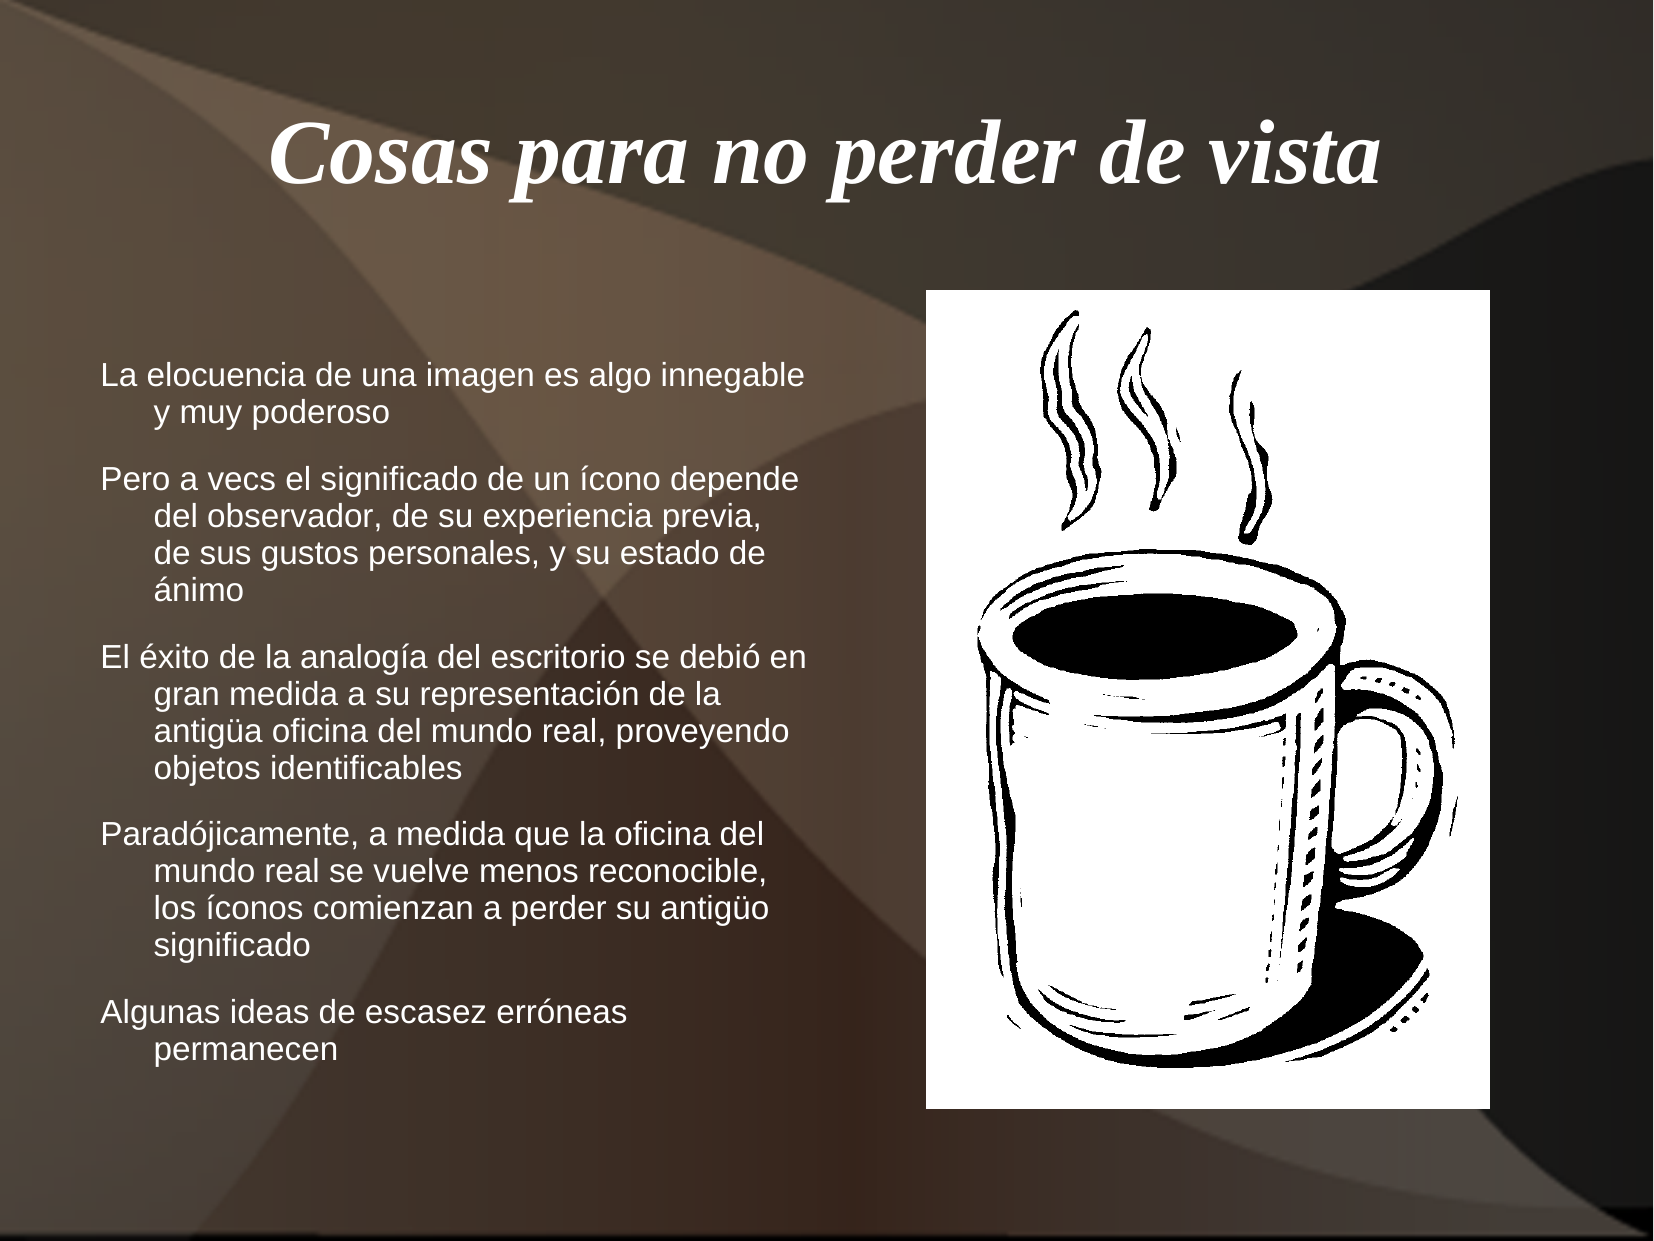

# Cosas para no perder de vista
La elocuencia de una imagen es algo innegable y muy poderoso
Pero a vecs el significado de un ícono depende del observador, de su experiencia previa, de sus gustos personales, y su estado de ánimo
El éxito de la analogía del escritorio se debió en gran medida a su representación de la antigüa oficina del mundo real, proveyendo objetos identificables
Paradójicamente, a medida que la oficina del mundo real se vuelve menos reconocible, los íconos comienzan a perder su antigüo significado
Algunas ideas de escasez erróneas permanecen